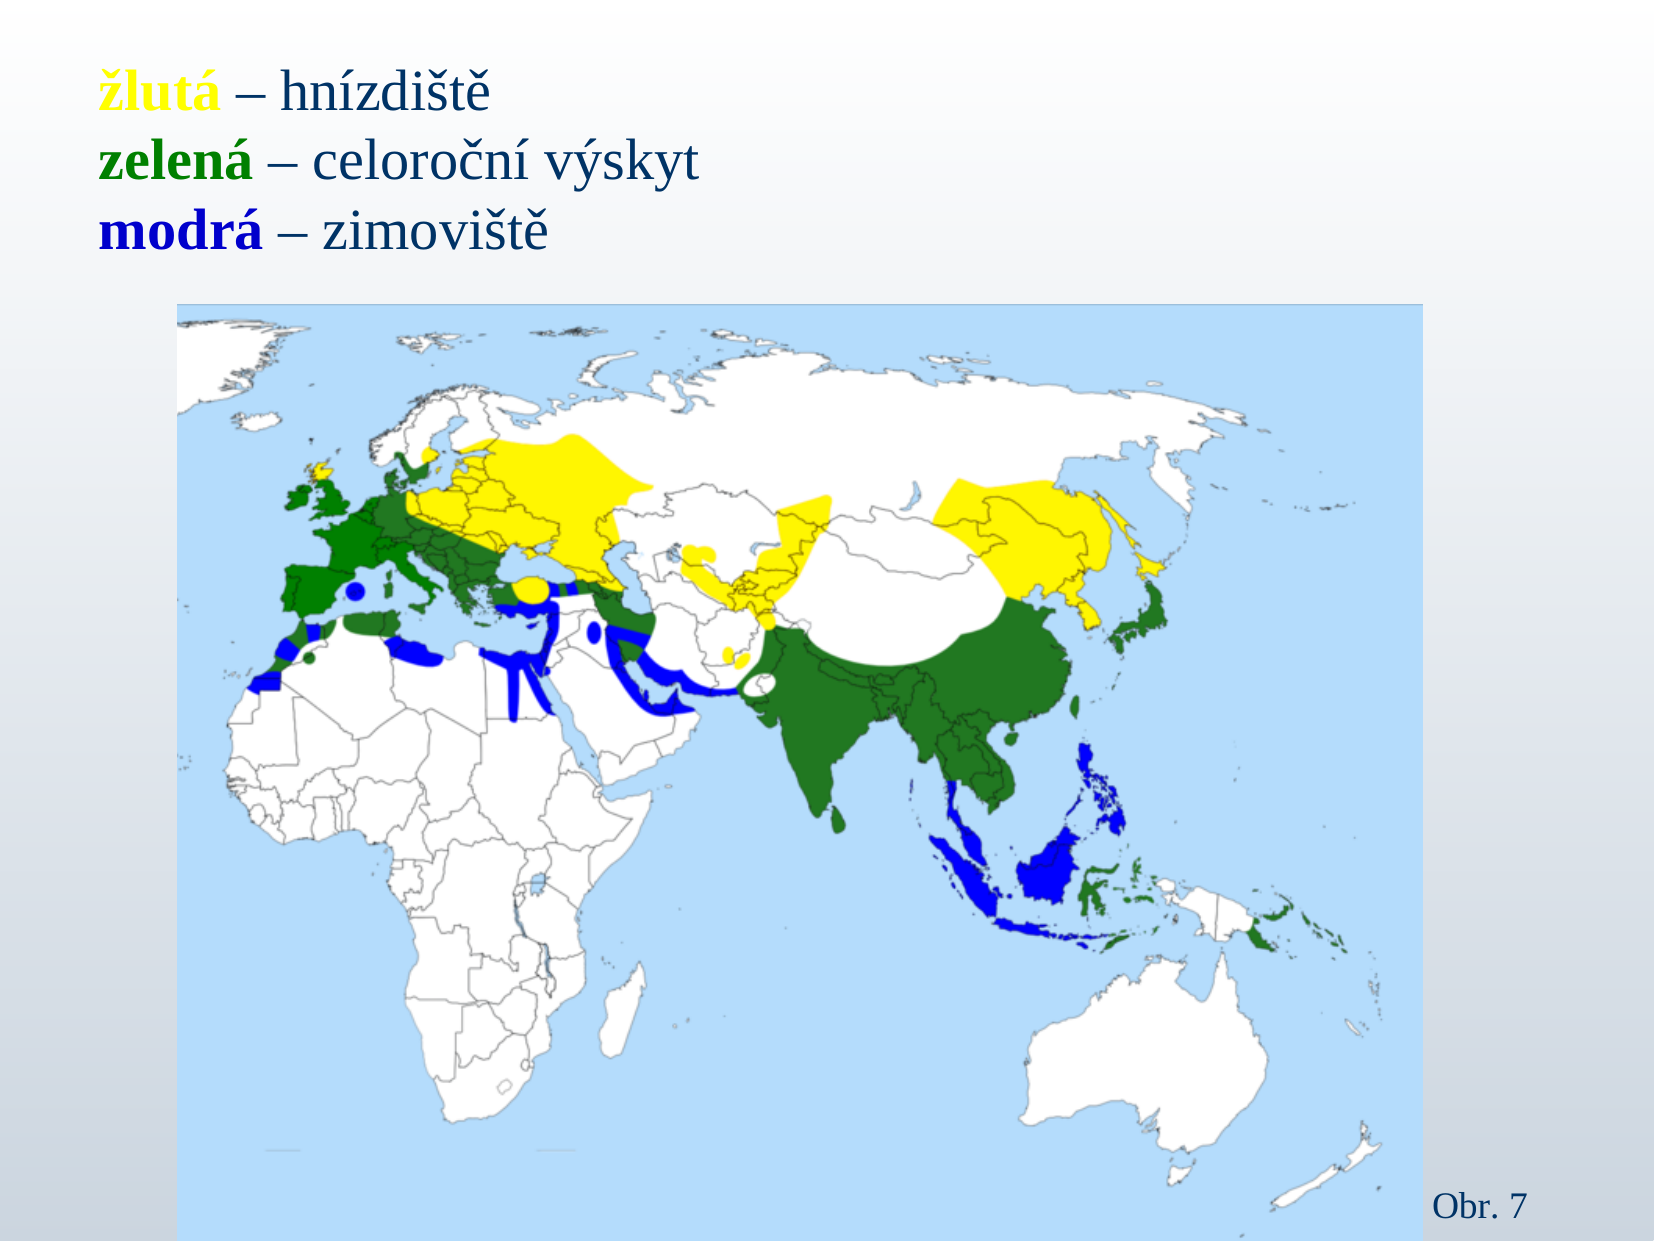

# žlutá – hnízdiště zelená – celoroční výskyt modrá – zimoviště
Obr. 7